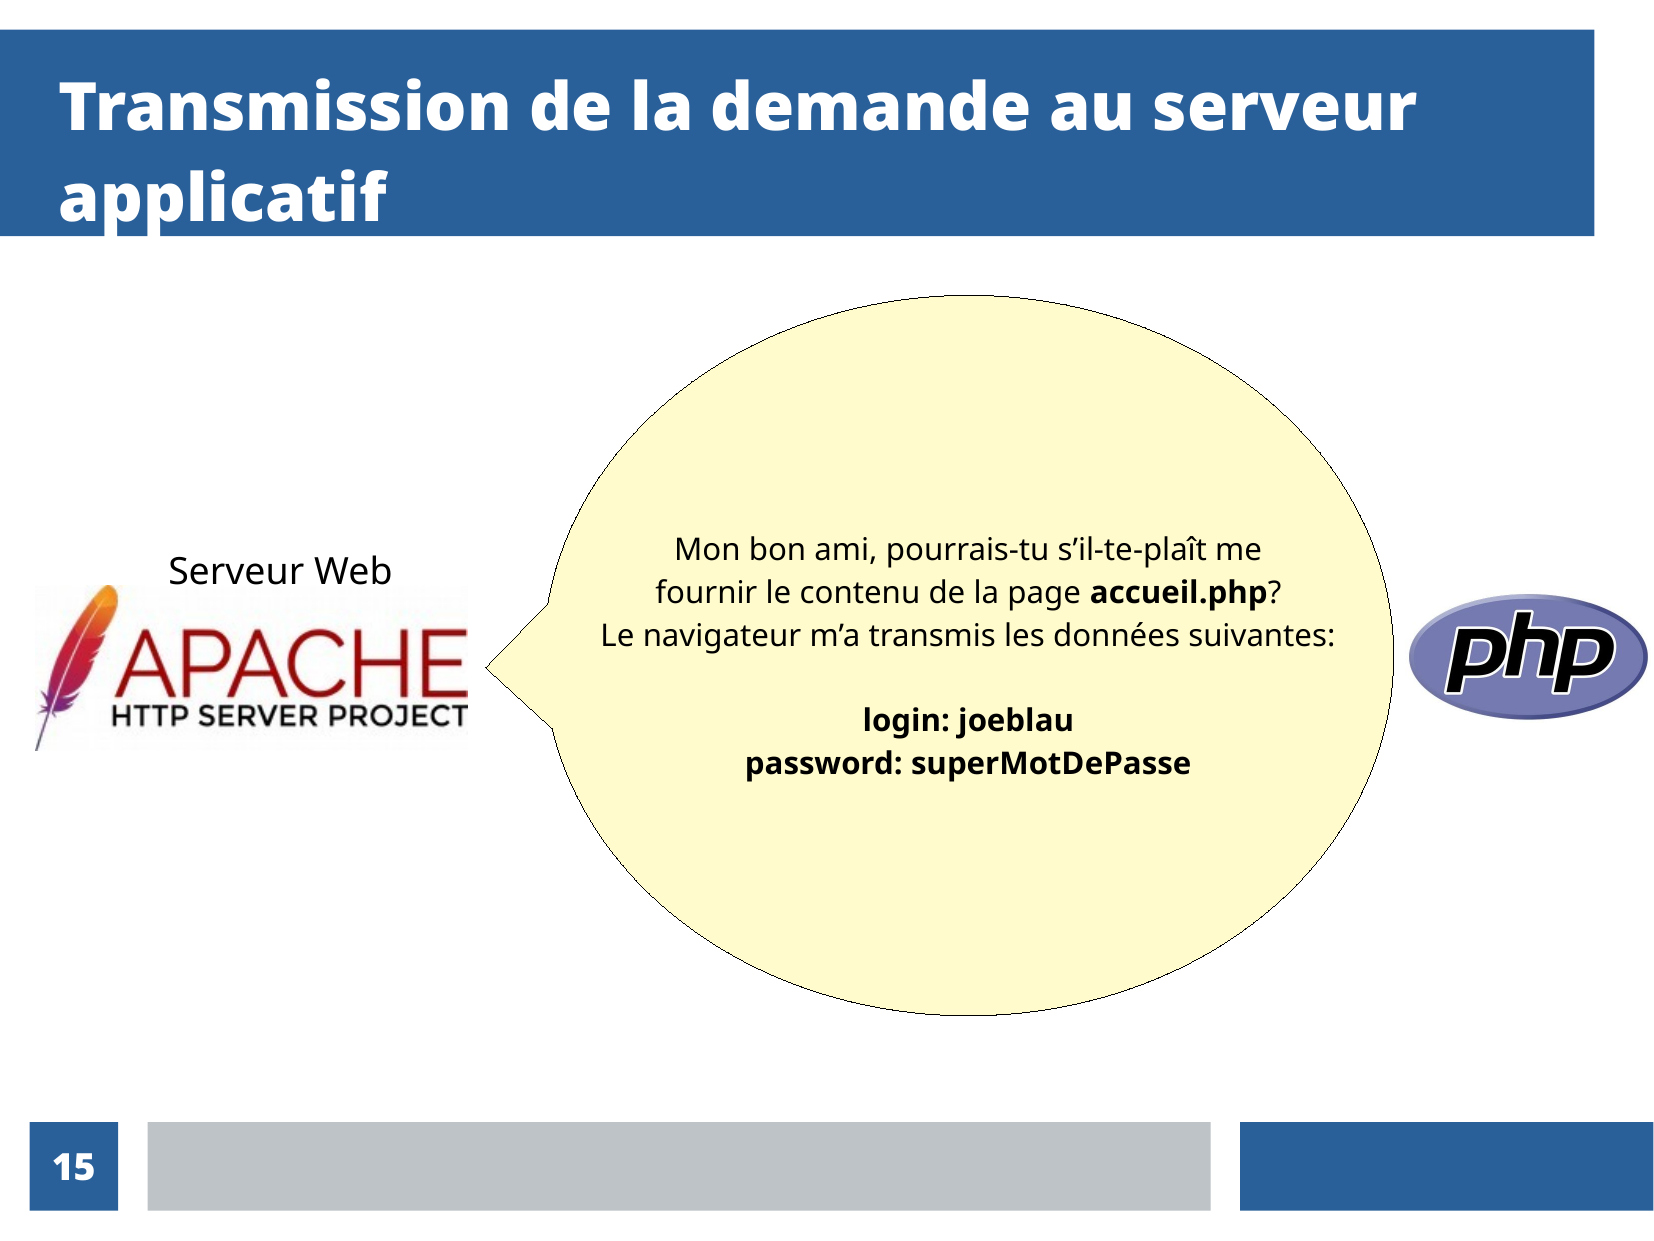

# Transmission de la demande au serveur applicatif
Mon bon ami, pourrais-tu s’il-te-plaît me
fournir le contenu de la page accueil.php?
Le navigateur m’a transmis les données suivantes:
login: joeblau
password: superMotDePasse
Serveur Web
15